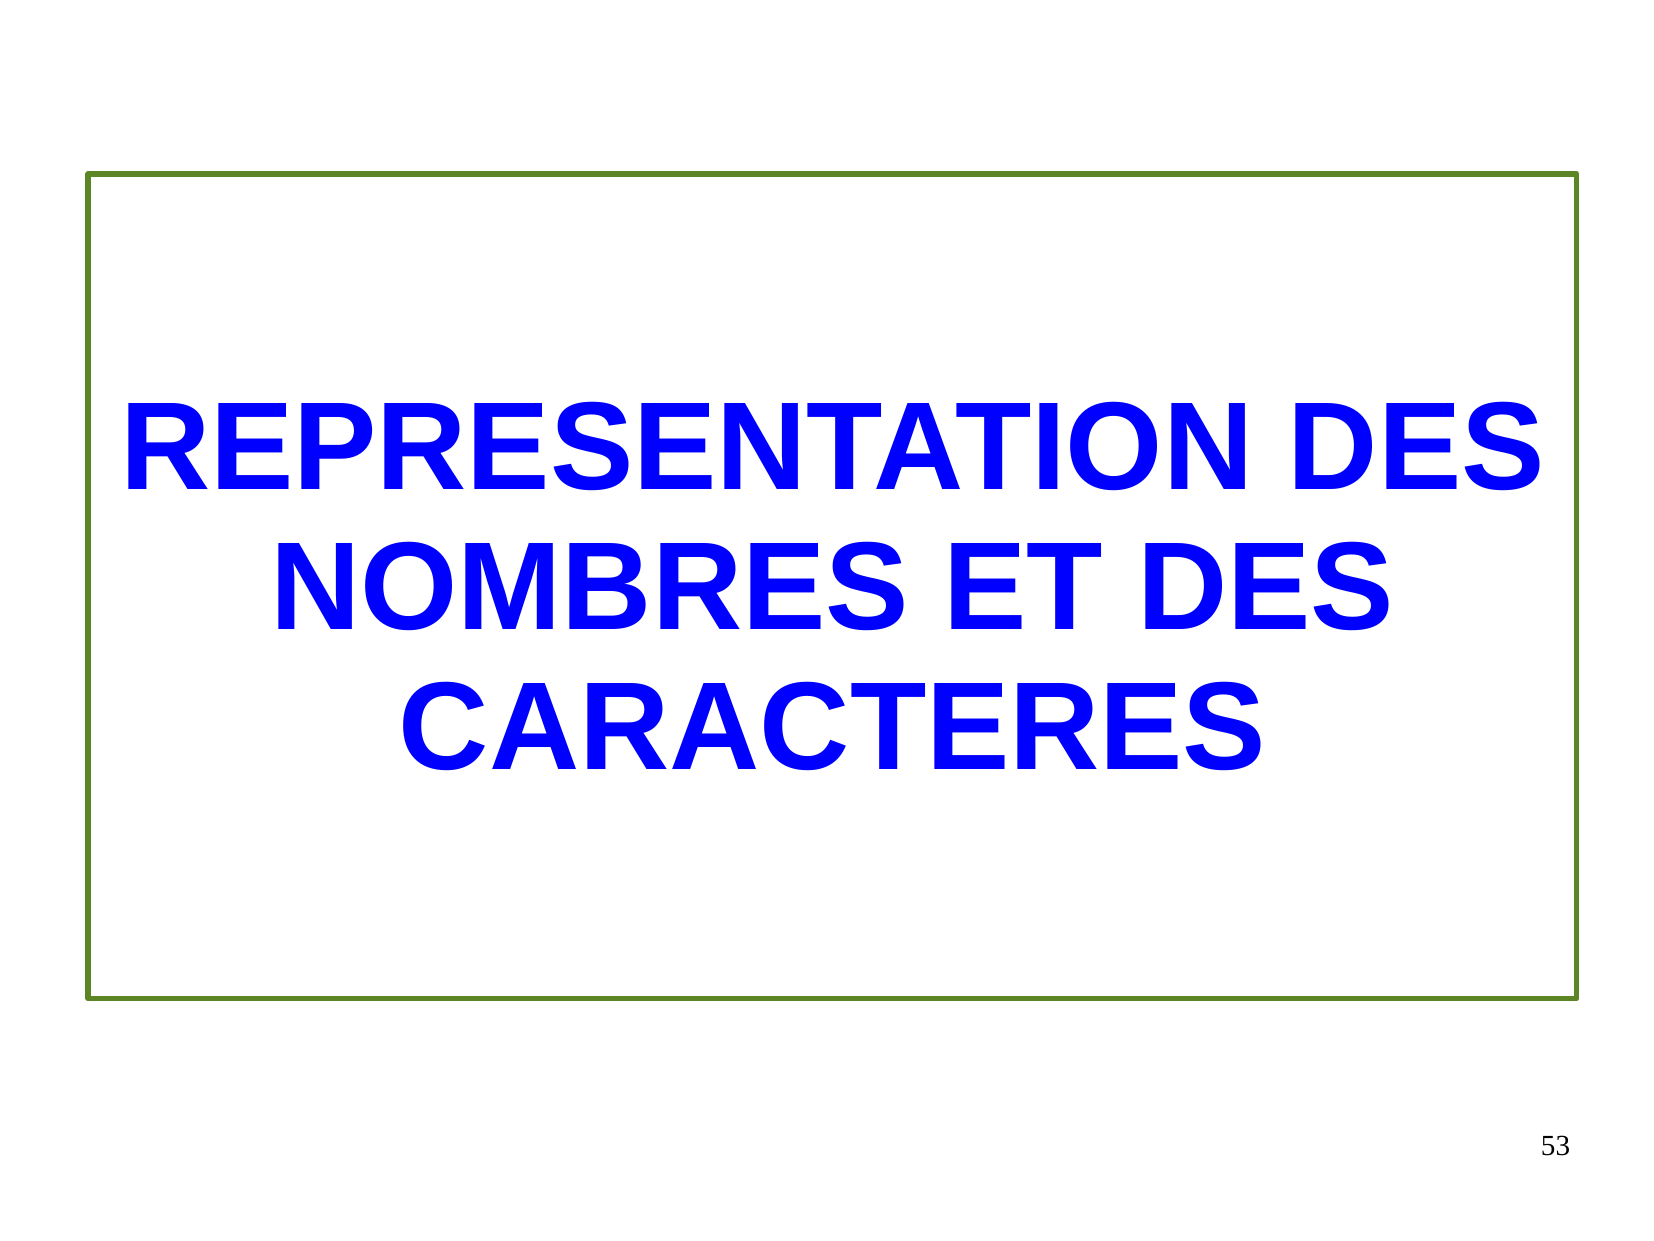

REPRESENTATION DES NOMBRES ET DES CARACTERES
53